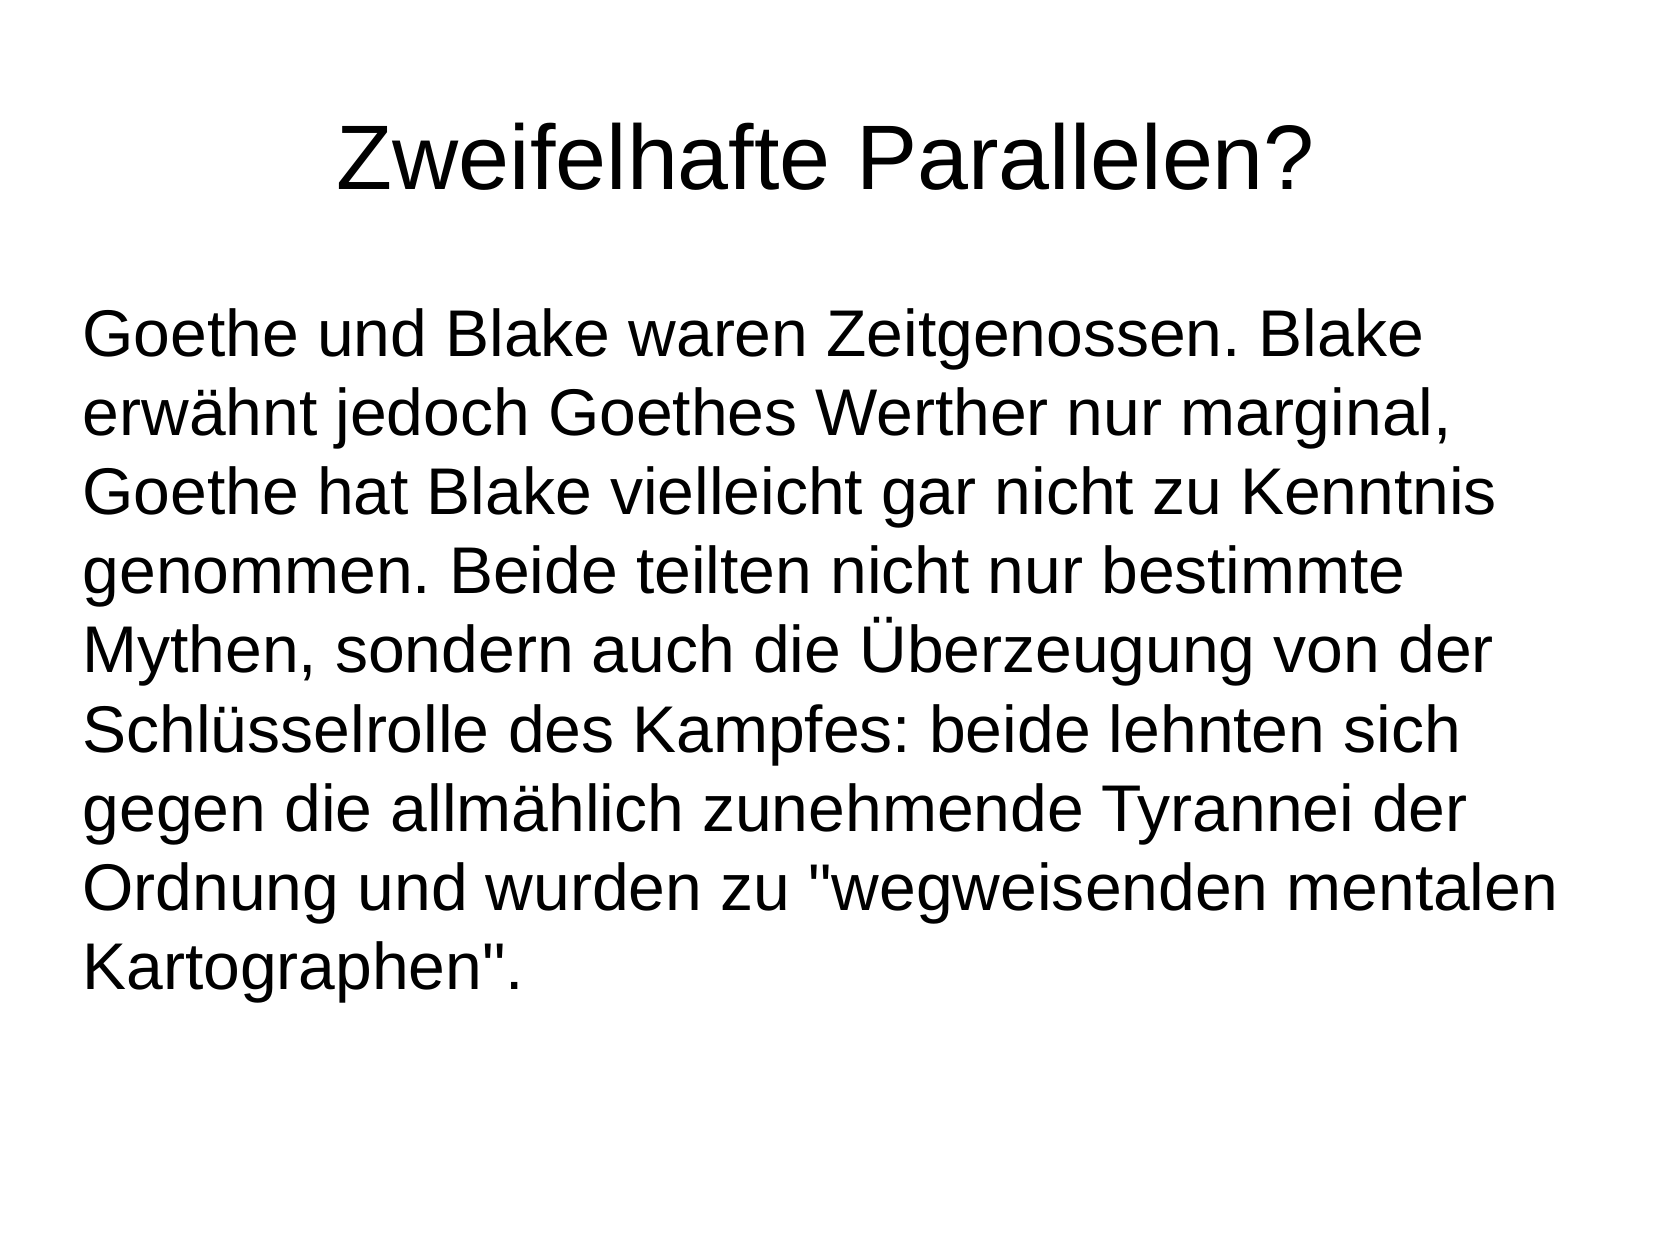

# Zweifelhafte Parallelen?
Goethe und Blake waren Zeitgenossen. Blake erwähnt jedoch Goethes Werther nur marginal, Goethe hat Blake vielleicht gar nicht zu Kenntnis genommen. Beide teilten nicht nur bestimmte Mythen, sondern auch die Überzeugung von der Schlüsselrolle des Kampfes: beide lehnten sich gegen die allmählich zunehmende Tyrannei der Ordnung und wurden zu "wegweisenden mentalen Kartographen".